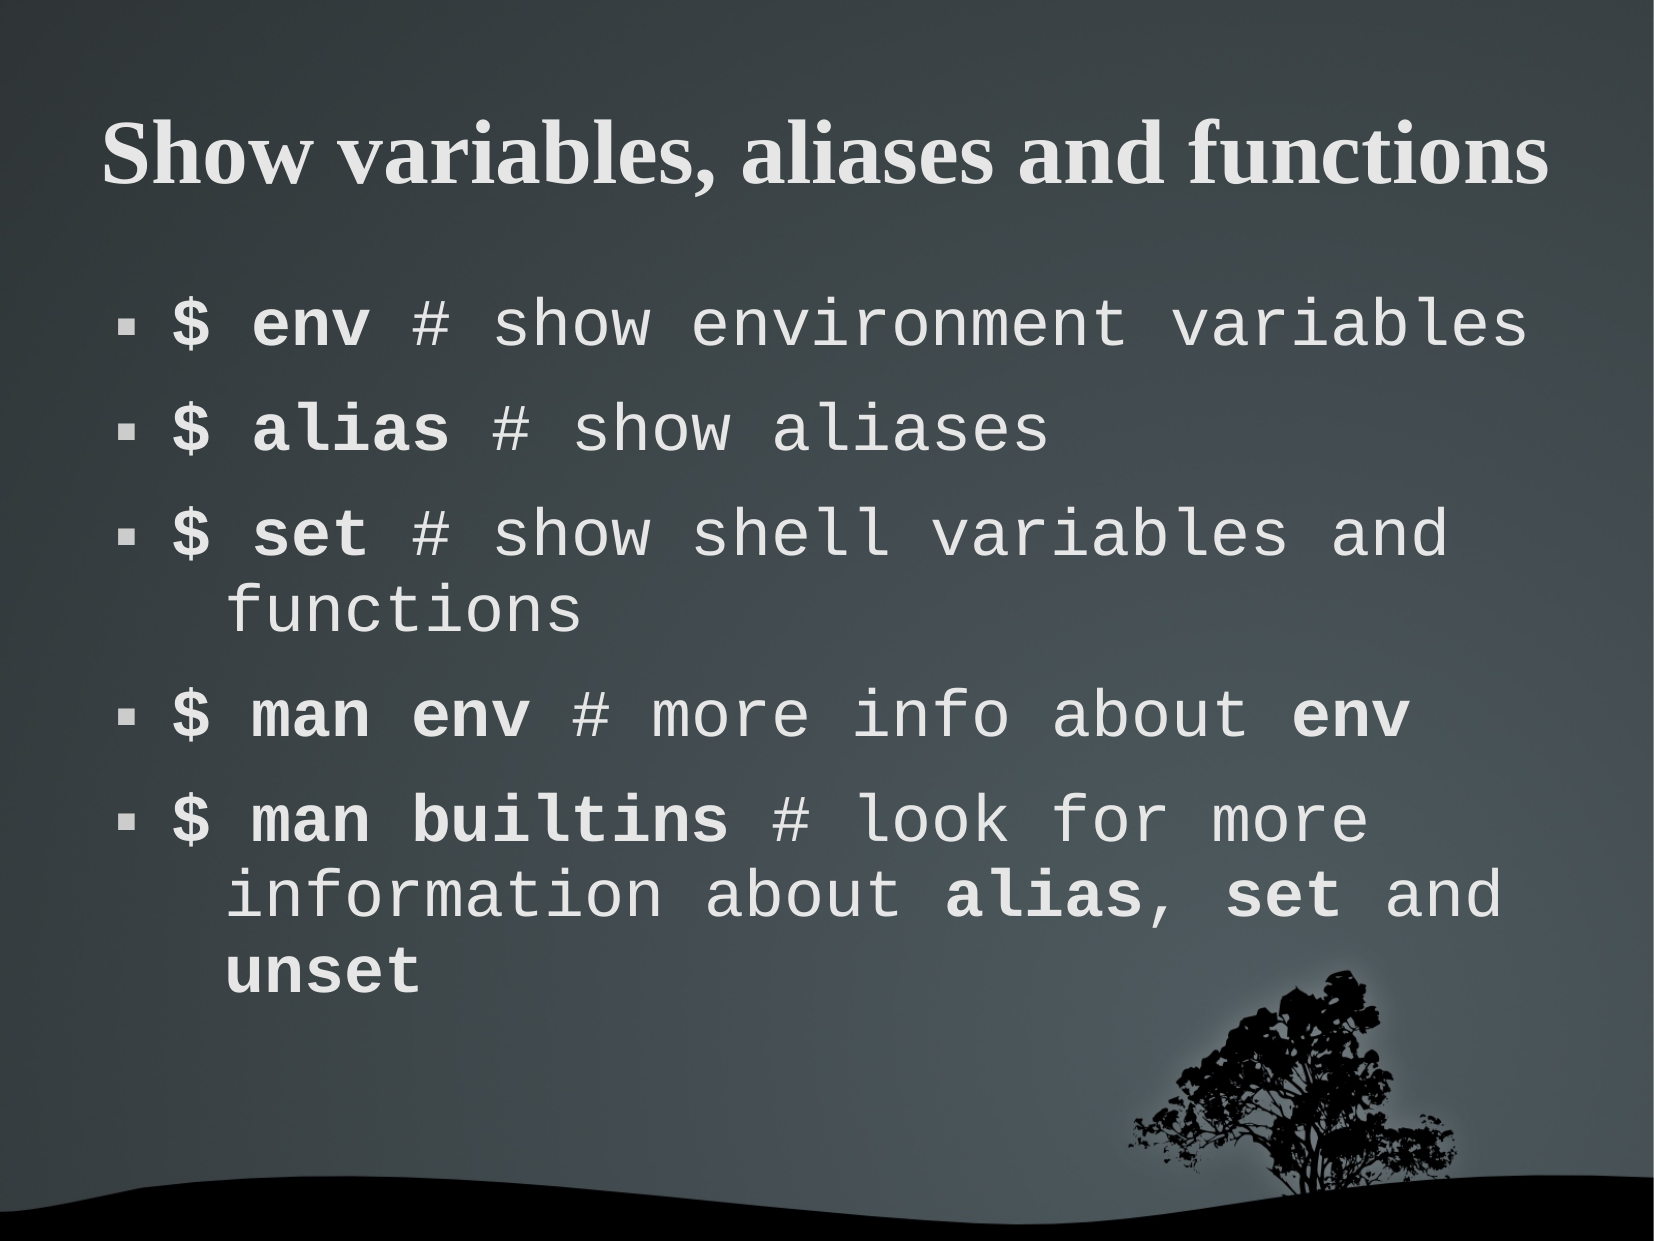

# Show variables, aliases and functions
$ env # show environment variables
$ alias # show aliases
$ set # show shell variables and functions
$ man env # more info about env
$ man builtins # look for more information about alias, set and unset